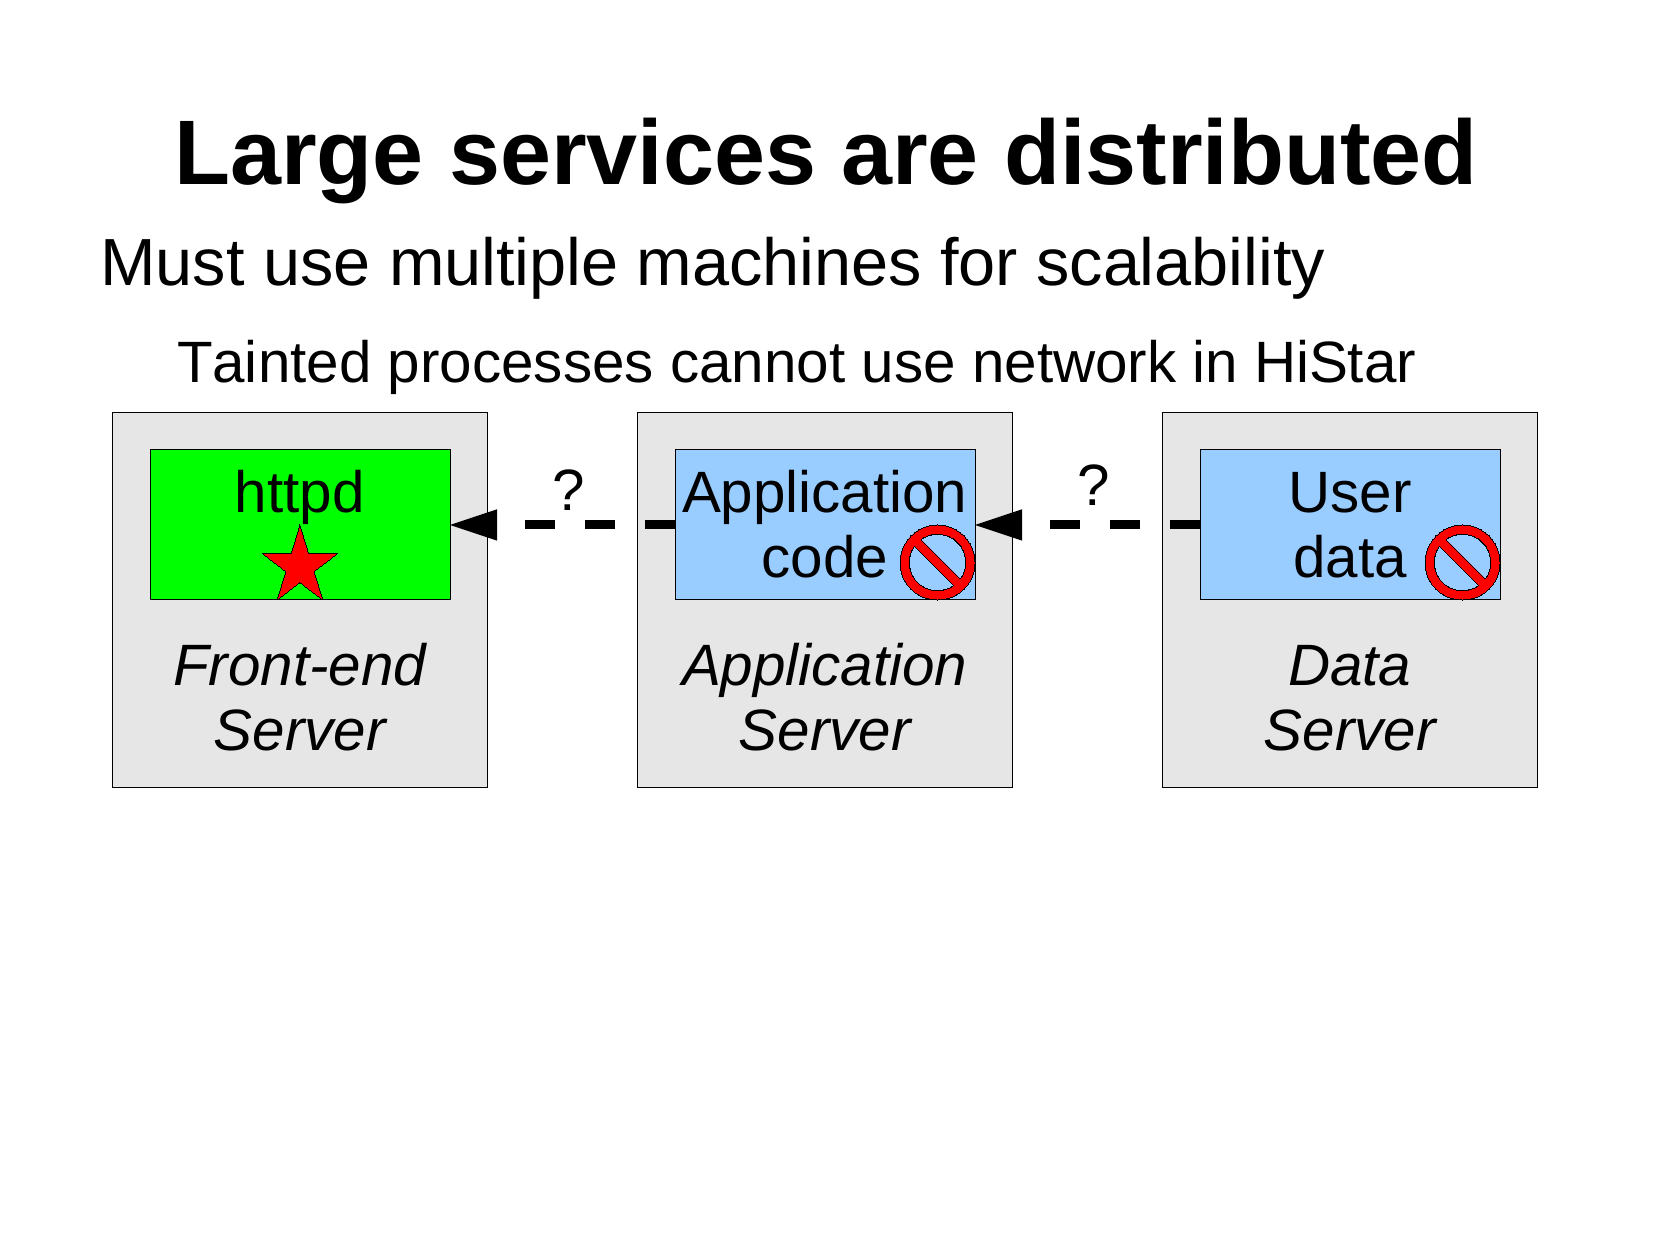

# Large services are distributed
Must use multiple machines for scalability
Tainted processes cannot use network in HiStar
Front-end
Server
Application
Server
Data
Server
?
httpd
?
Application
code
User
data